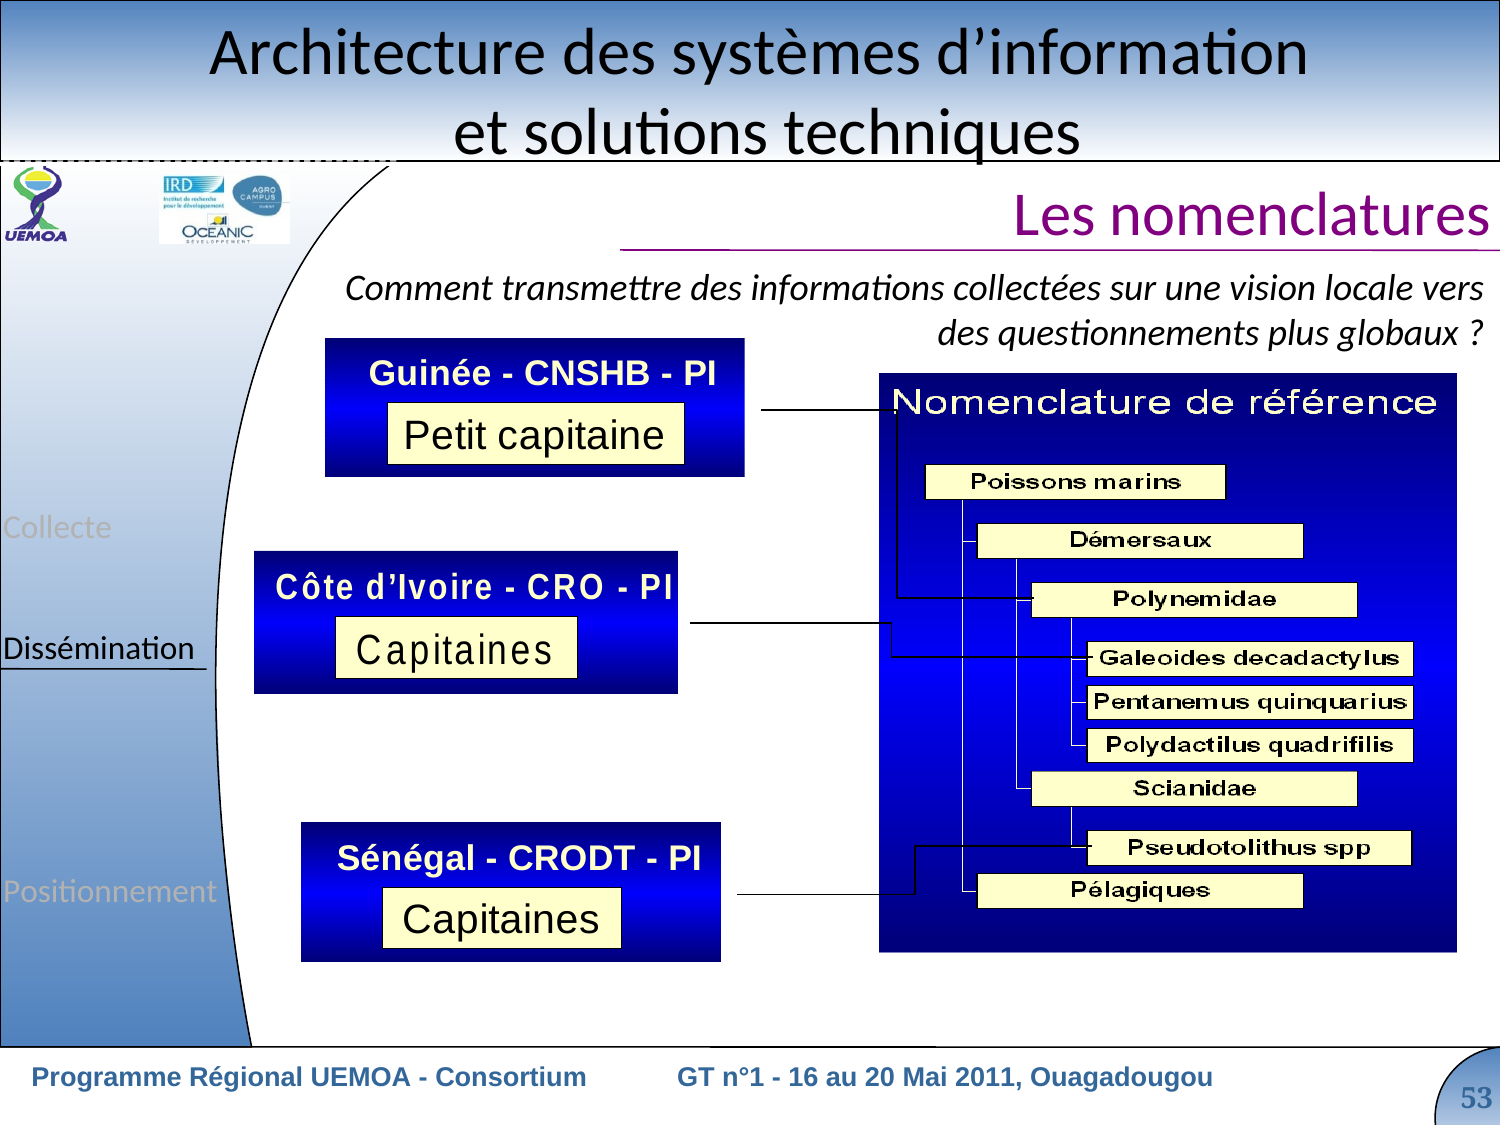

Architecture des systèmes d’information
et solutions techniques
Les nomenclatures
Comment transmettre des informations collectées sur une vision locale vers des questionnements plus globaux ?
Collecte
Dissémination
Positionnement